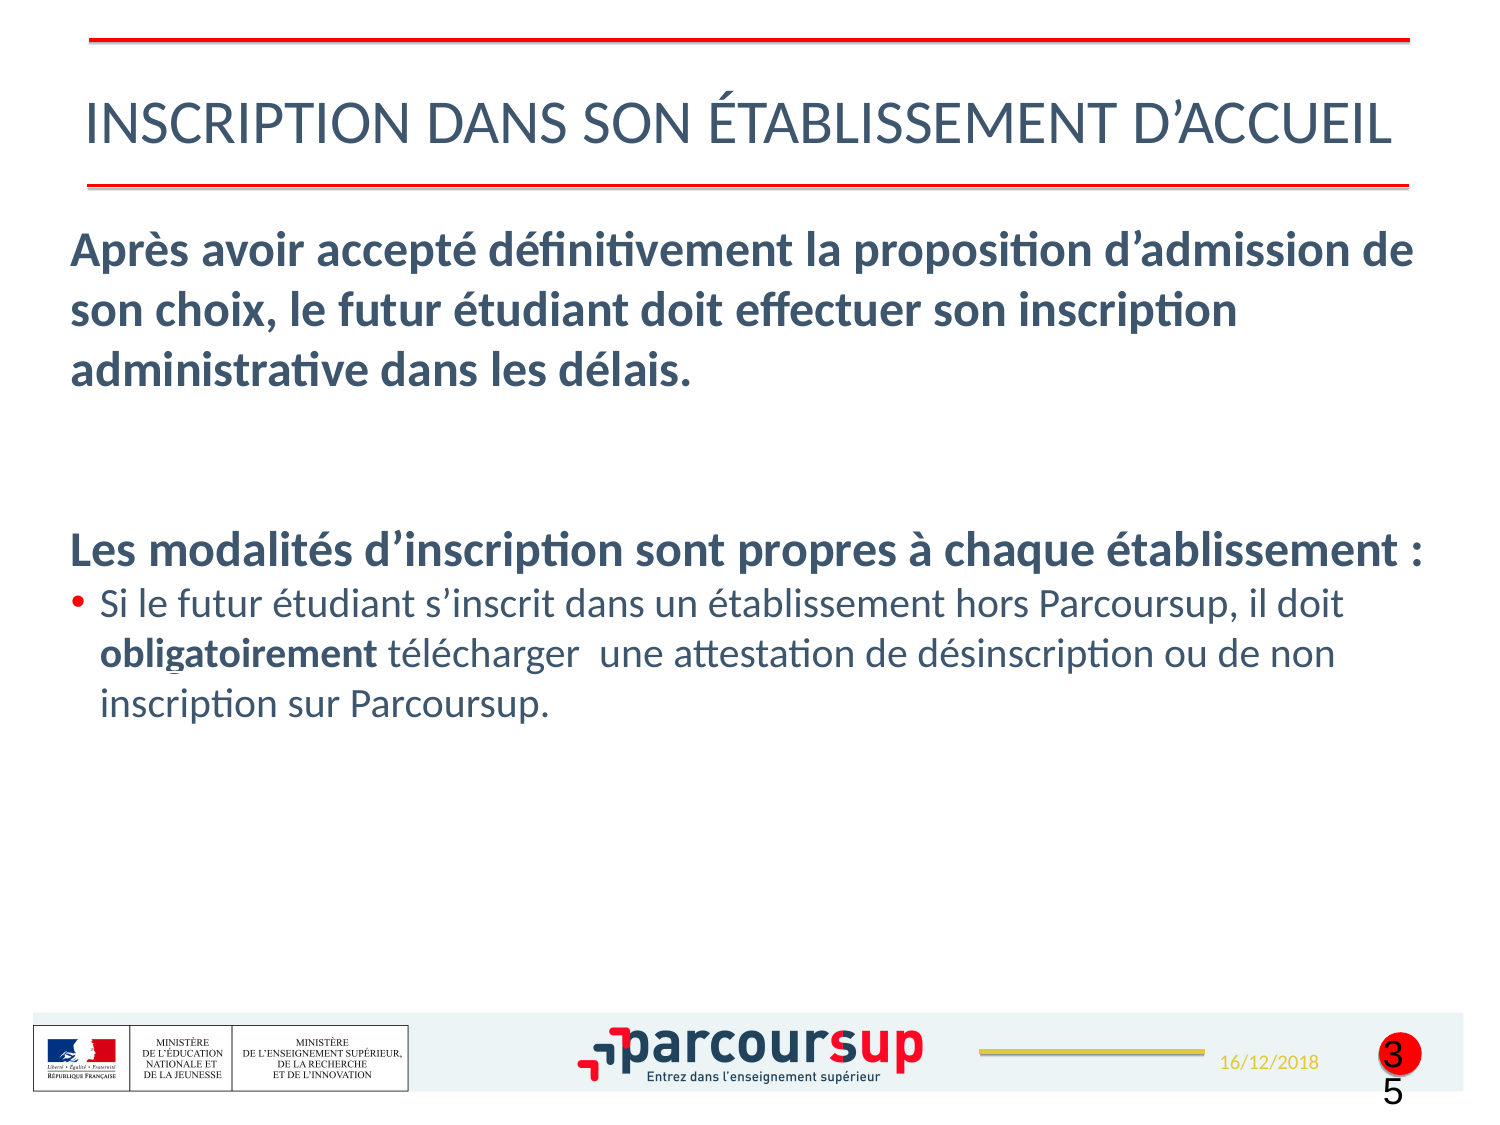

Inscription dans son établissement d’accueil
Après avoir accepté définitivement la proposition d’admission de son choix, le futur étudiant doit effectuer son inscription administrative dans les délais.
Les modalités d’inscription sont propres à chaque établissement :
Si le futur étudiant s’inscrit dans un établissement hors Parcoursup, il doit obligatoirement télécharger une attestation de désinscription ou de non inscription sur Parcoursup.